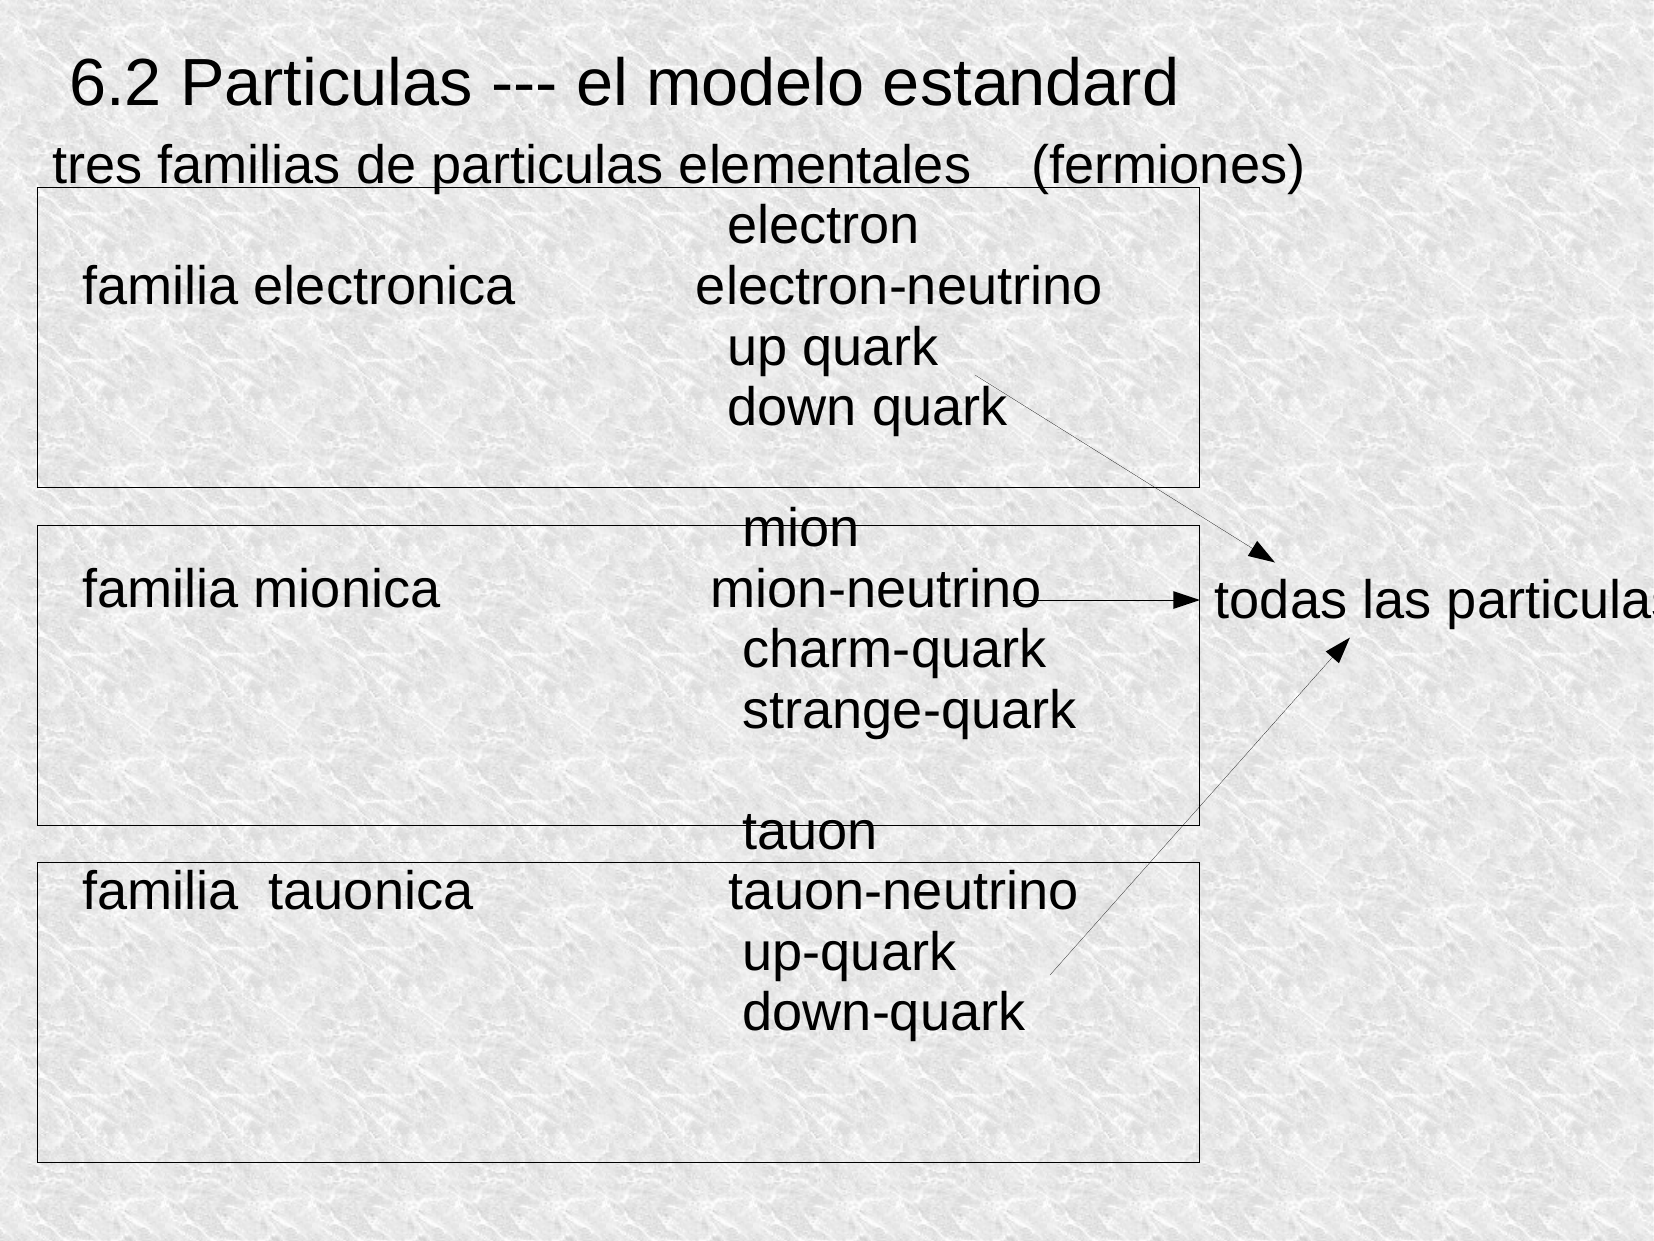

6.2 Particulas --- el modelo estandard
tres familias de particulas elementales (fermiones)
 electron
 familia electronica electron-neutrino
 up quark
 down quark
 mion
 familia mionica mion-neutrino
 charm-quark
 strange-quark
 tauon
 familia tauonica tauon-neutrino
 up-quark
 down-quark
todas las particulas